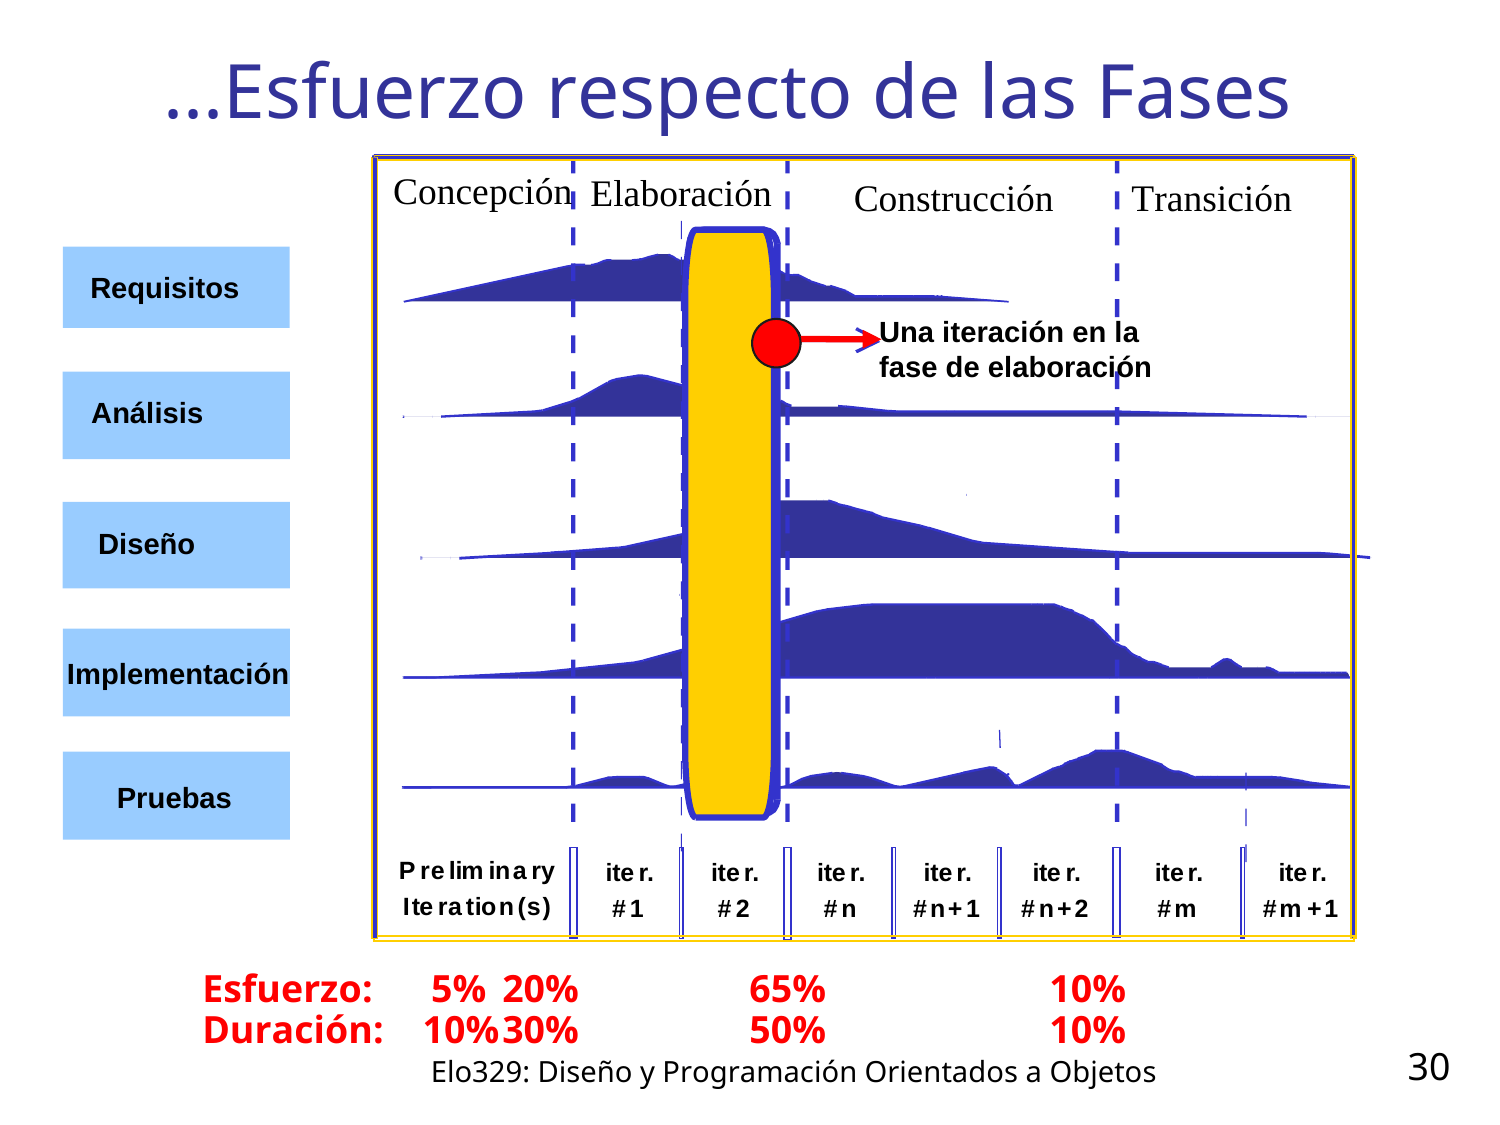

# ...Esfuerzo respecto de las Fases
Concepción
Elaboración
Construcción
Transición
Requisitos
Una iteración en la
fase de elaboración
Análisis
Diseño
Implementación
Pruebas
P
r
e
l
i
m
i
n
a
r
y
I
t
e
r
a
t
i
o
n
(
s
)‏
i
t
e
r
.
#
2
i
t
e
r
.
#
1
i
t
e
r
.
#
n
i
t
e
r
.
#
n
+
1
i
t
e
r
.
#
n
+
2
i
t
e
r
.
#
m
i
t
e
r
.
#
m
+
1
Esfuerzo: 5%	20%	 65%	 10%
Duración: 10%	30%	 50%	 10%
ELO329: Diseño y Programación Orientadas a Objetos
30